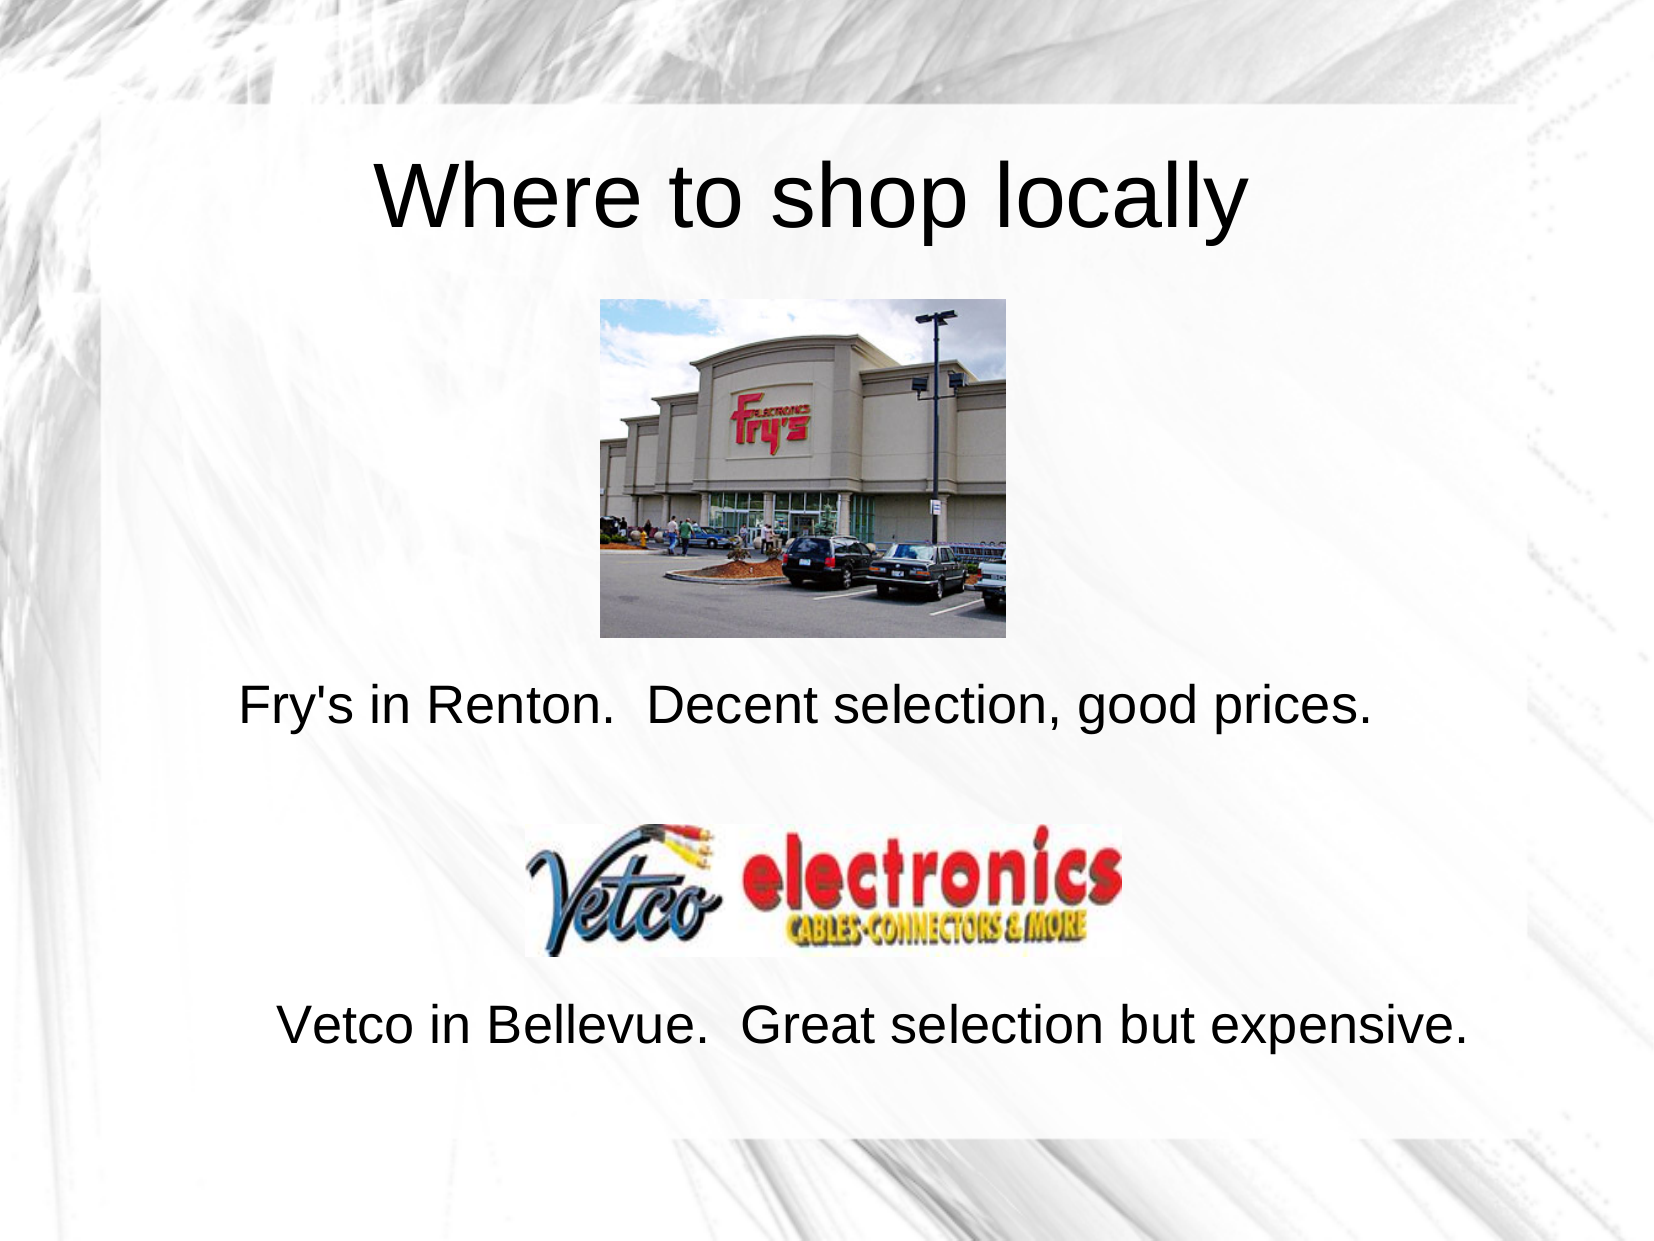

# Where to shop locally
Fry's in Renton. Decent selection, good prices.
Vetco in Bellevue. Great selection but expensive.